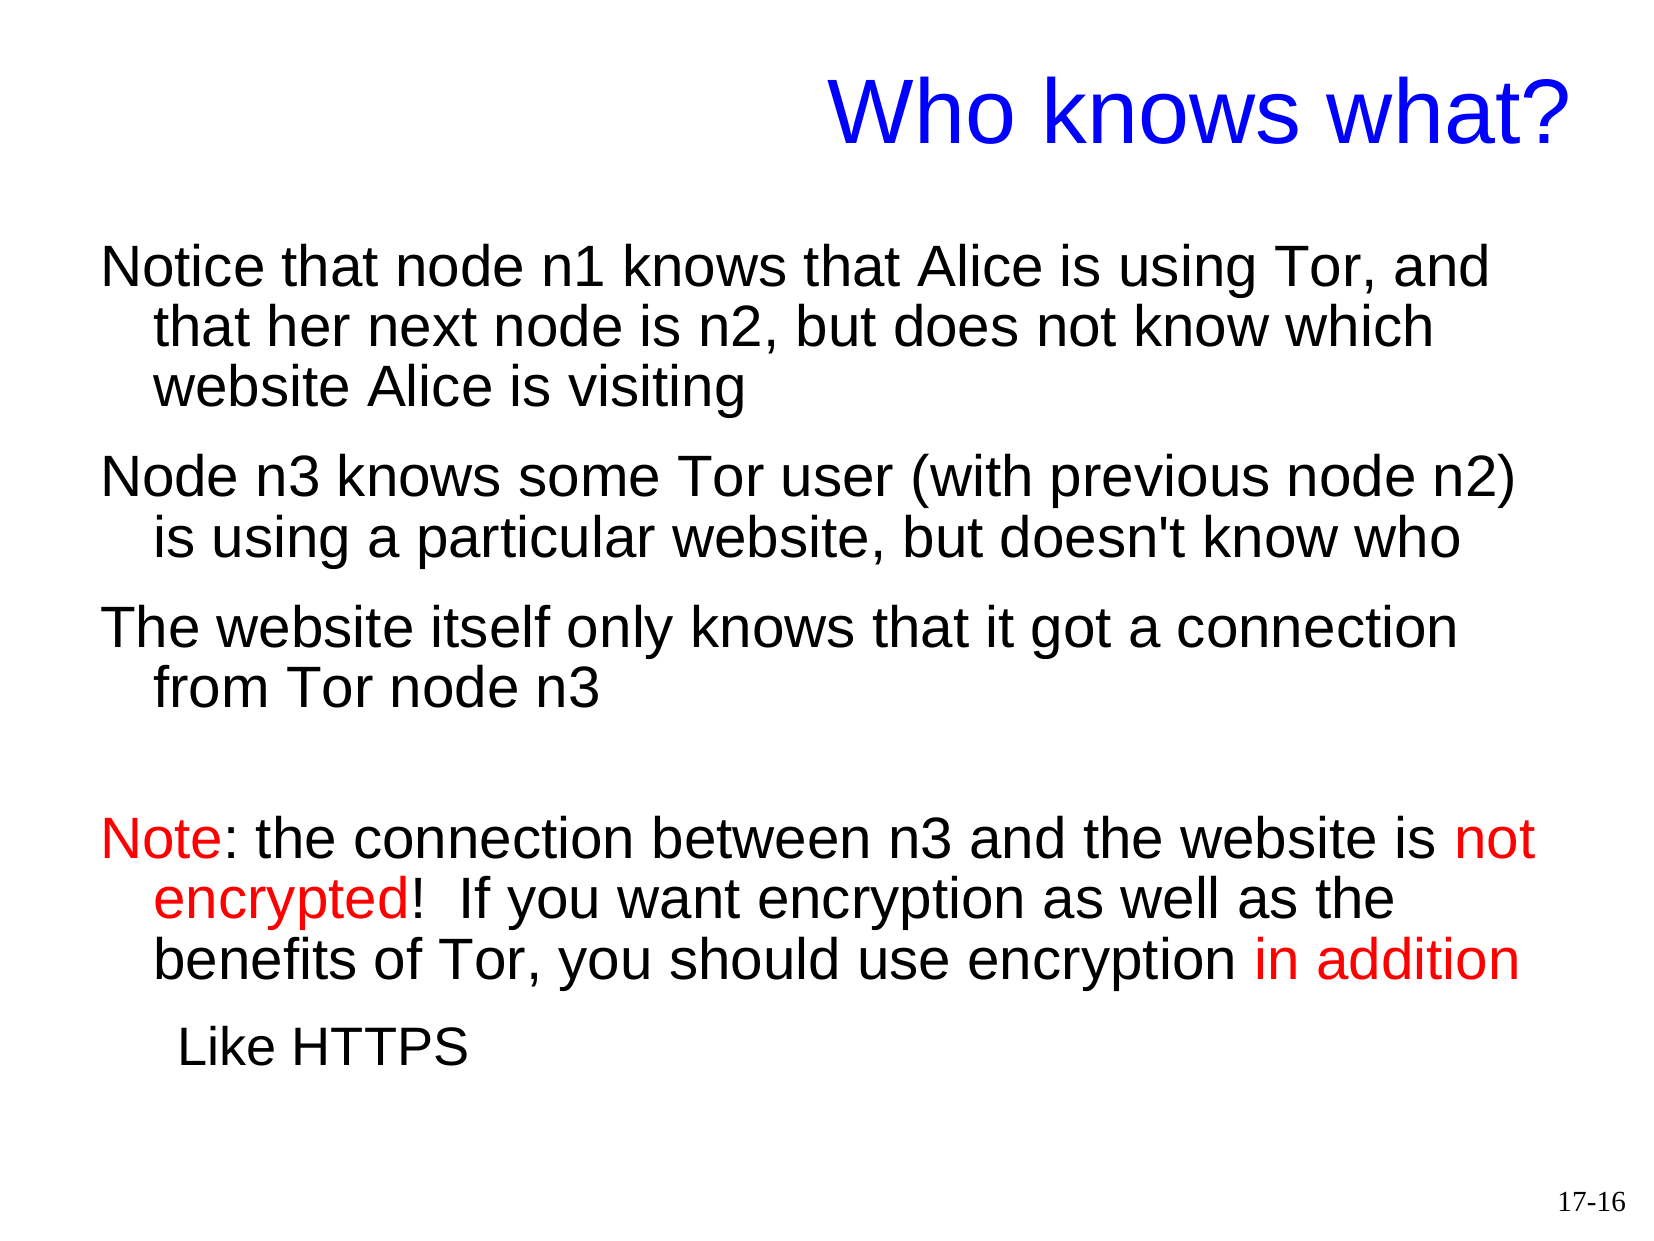

# Who knows what?
Notice that node n1 knows that Alice is using Tor, and that her next node is n2, but does not know which website Alice is visiting
Node n3 knows some Tor user (with previous node n2) is using a particular website, but doesn't know who
The website itself only knows that it got a connection from Tor node n3
Note: the connection between n3 and the website is not encrypted! If you want encryption as well as the benefits of Tor, you should use encryption in addition
Like HTTPS